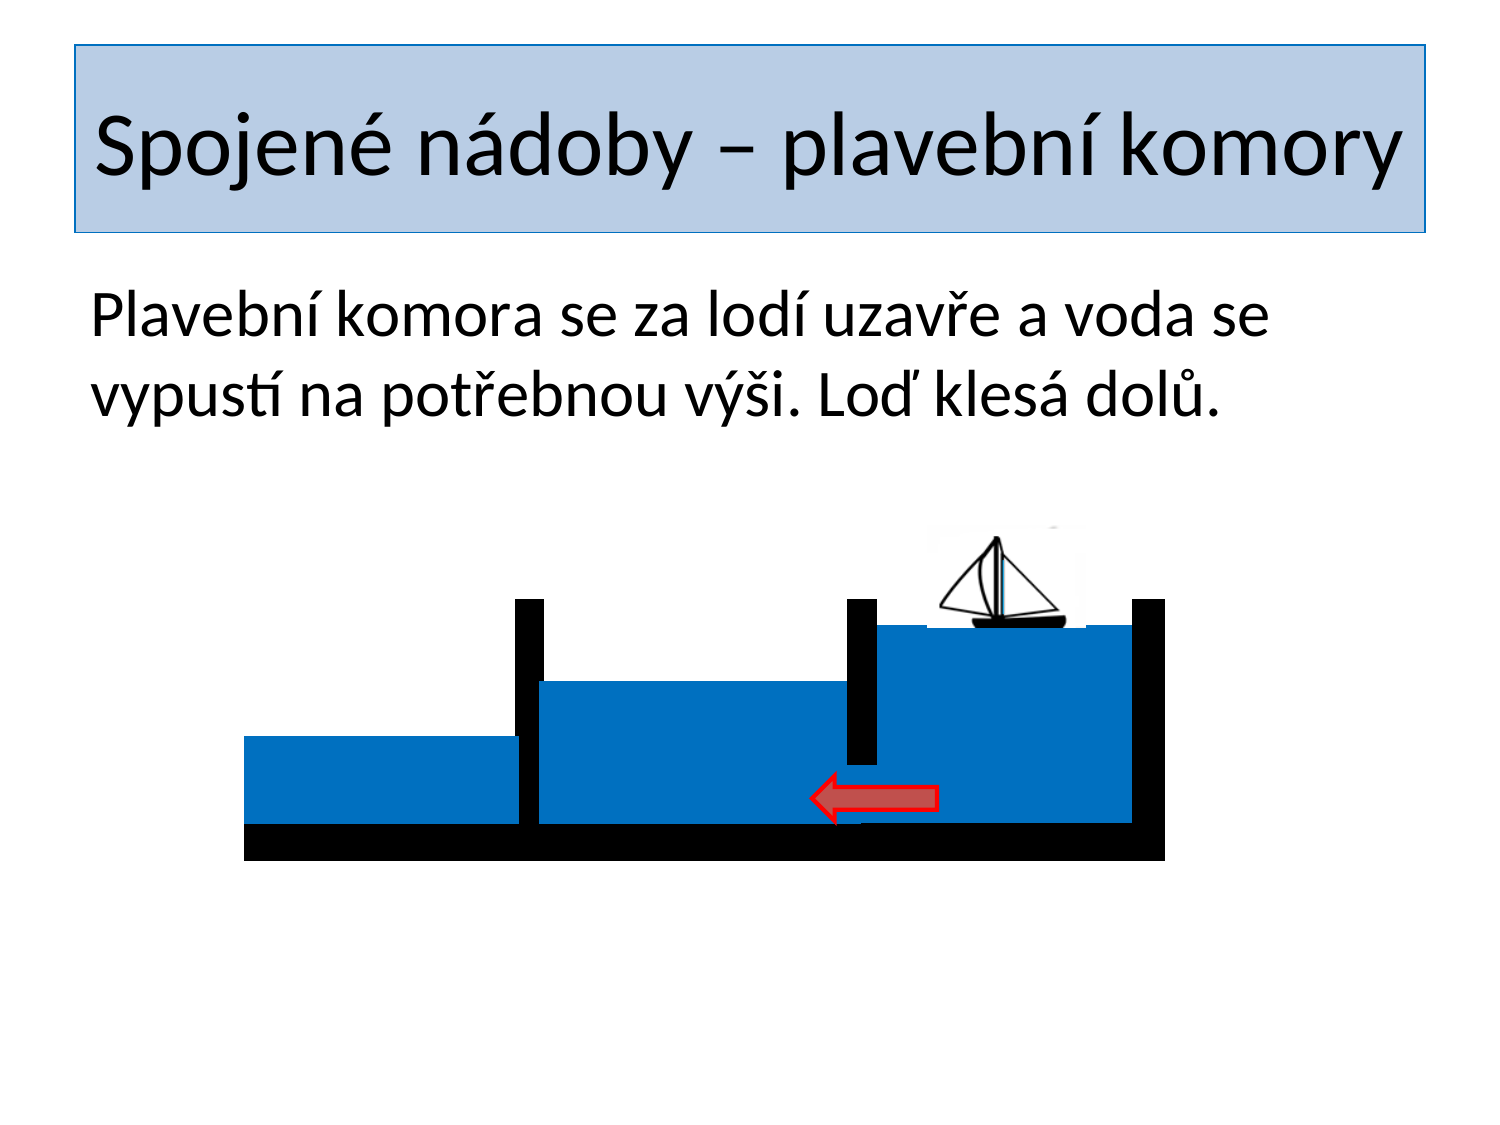

# Spojené nádoby – plavební komory
Plavební komora se za lodí uzavře a voda se vypustí na potřebnou výši. Loď klesá dolů.